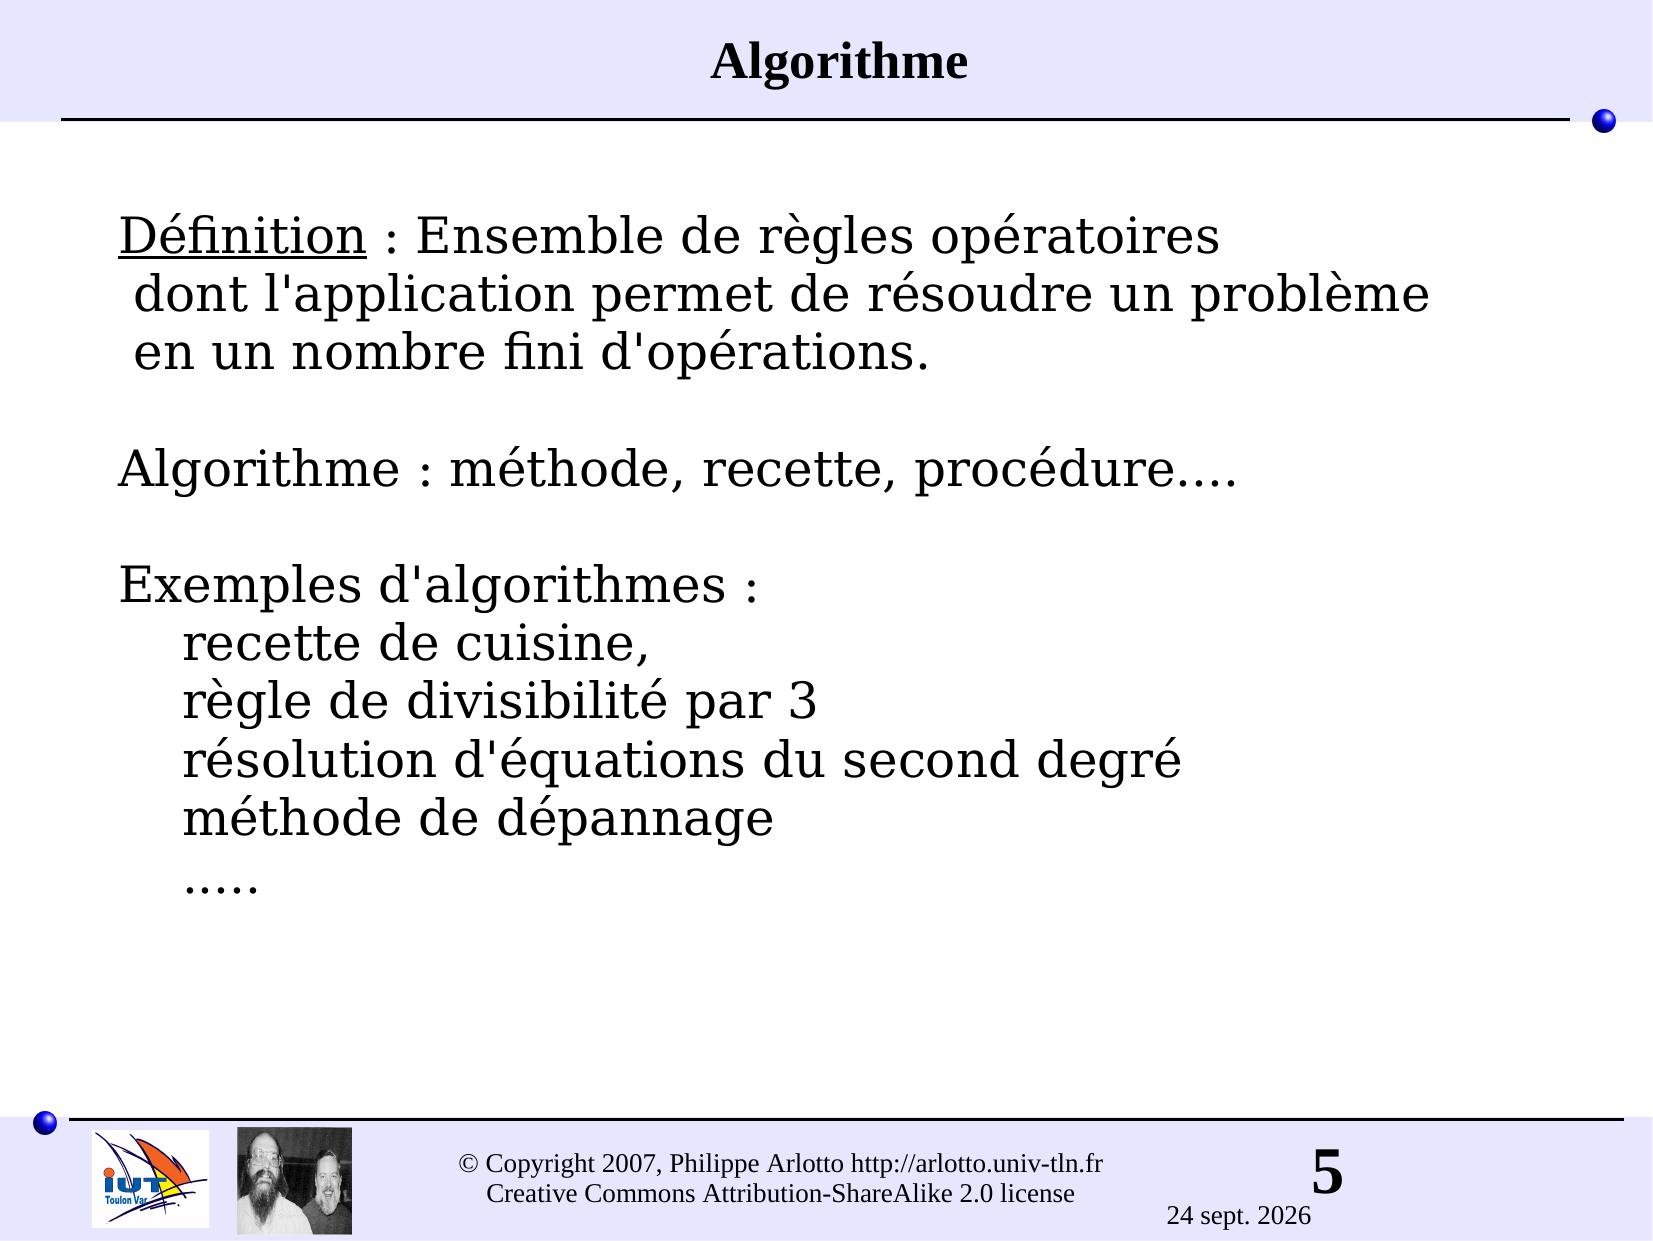

# Algorithme
Définition : Ensemble de règles opératoires
 dont l'application permet de résoudre un problème
 en un nombre fini d'opérations.
Algorithme : méthode, recette, procédure....
Exemples d'algorithmes :
 recette de cuisine,
 règle de divisibilité par 3
 résolution d'équations du second degré
 méthode de dépannage
 .....